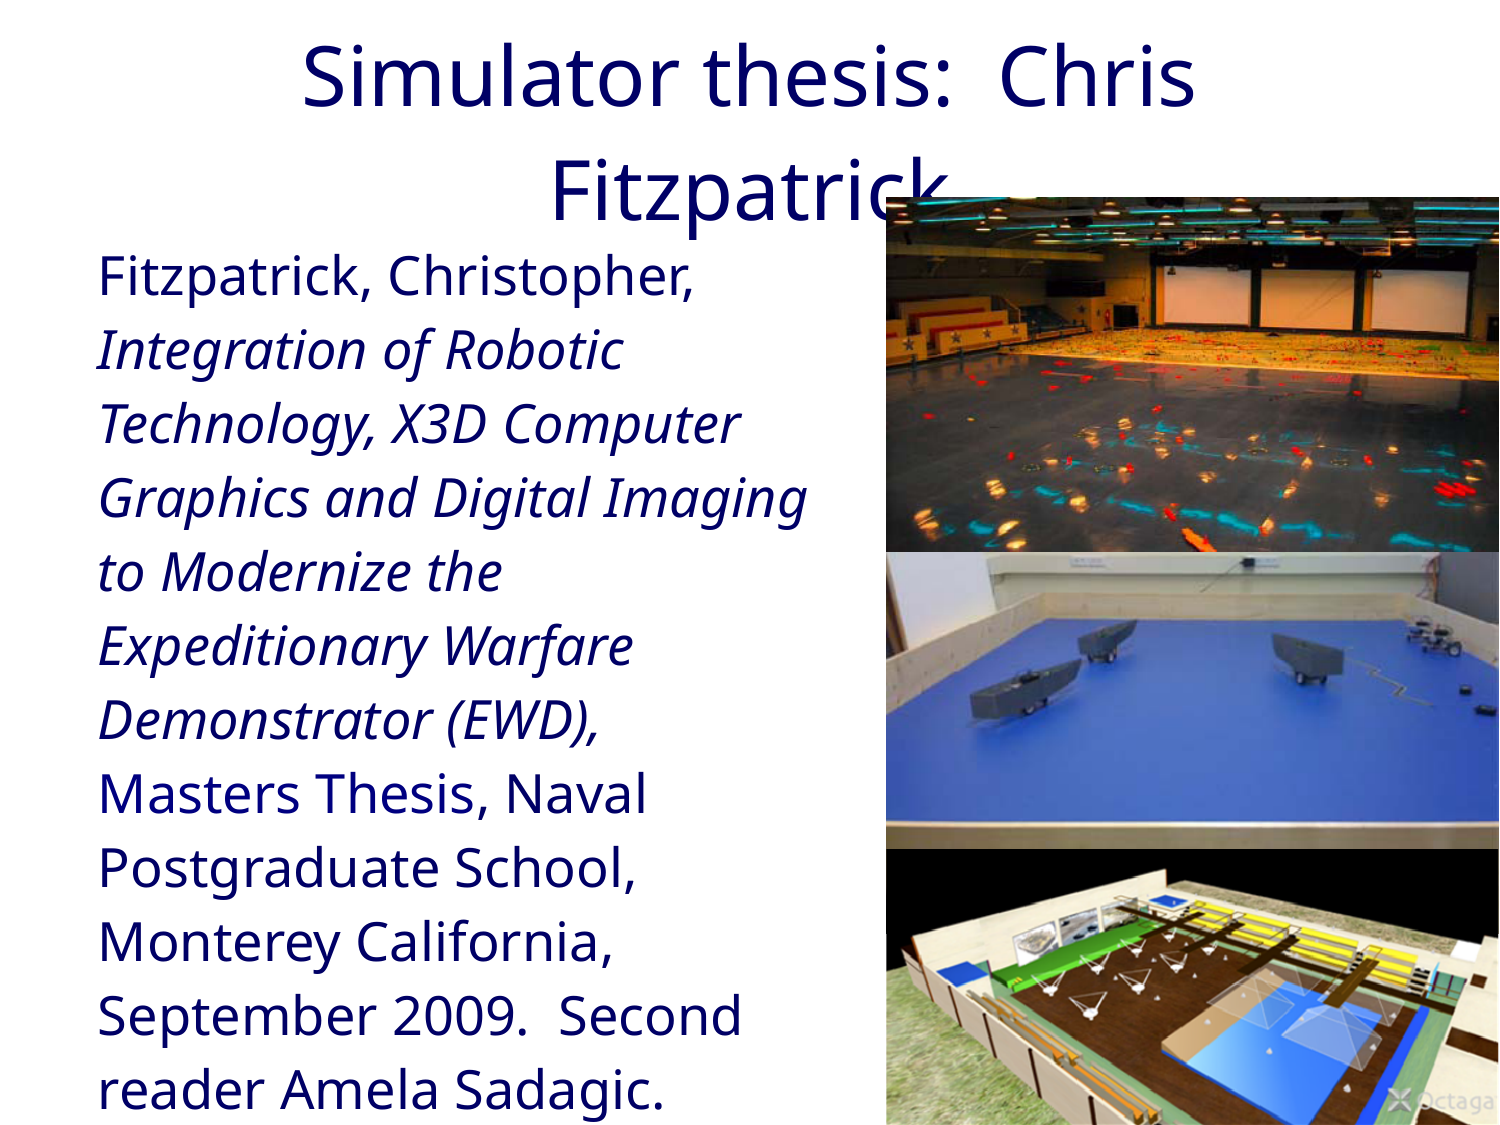

# Simulator thesis: Chris Fitzpatrick
Fitzpatrick, Christopher, Integration of Robotic Technology, X3D Computer Graphics and Digital Imaging to Modernize the Expeditionary Warfare Demonstrator (EWD), Masters Thesis, Naval Postgraduate School, Monterey California, September 2009. Second reader Amela Sadagic. Awarded SPAWAR Student Research Fellowship September 2008.